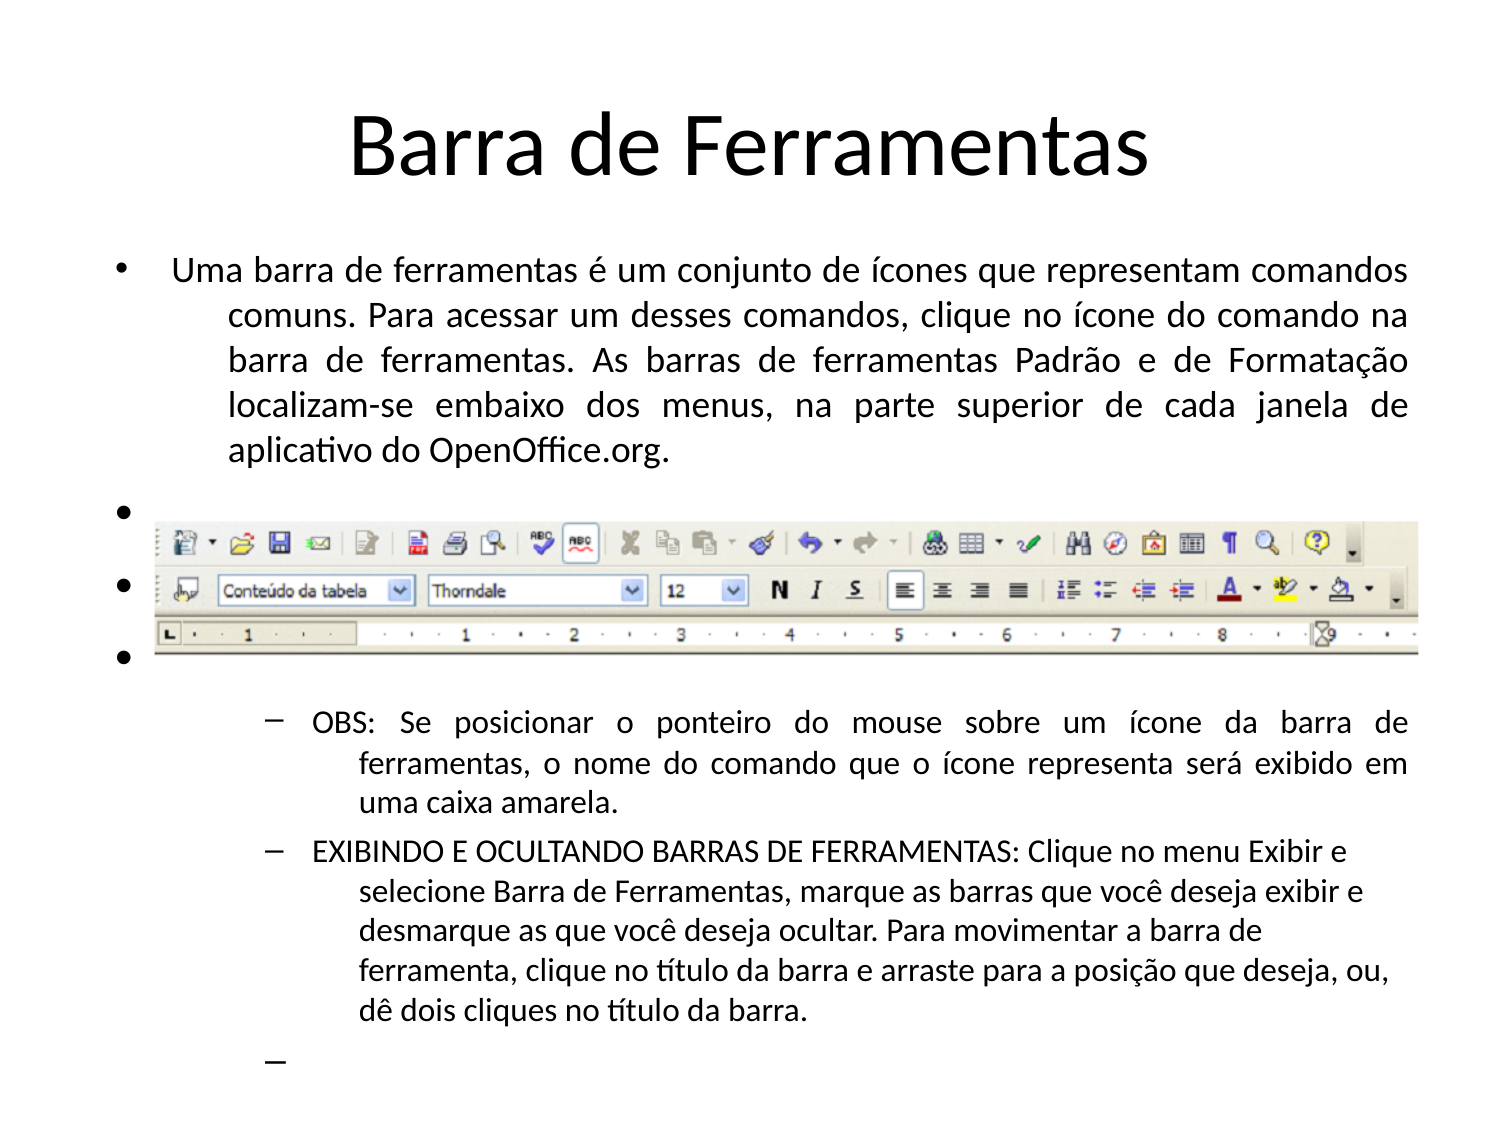

# Barra de Ferramentas
Uma barra de ferramentas é um conjunto de ícones que representam comandos comuns. Para acessar um desses comandos, clique no ícone do comando na barra de ferramentas. As barras de ferramentas Padrão e de Formatação localizam-se embaixo dos menus, na parte superior de cada janela de aplicativo do OpenOffice.org.
OBS: Se posicionar o ponteiro do mouse sobre um ícone da barra de ferramentas, o nome do comando que o ícone representa será exibido em uma caixa amarela.
EXIBINDO E OCULTANDO BARRAS DE FERRAMENTAS: Clique no menu Exibir e selecione Barra de Ferramentas, marque as barras que você deseja exibir e desmarque as que você deseja ocultar. Para movimentar a barra de ferramenta, clique no título da barra e arraste para a posição que deseja, ou, dê dois cliques no título da barra.